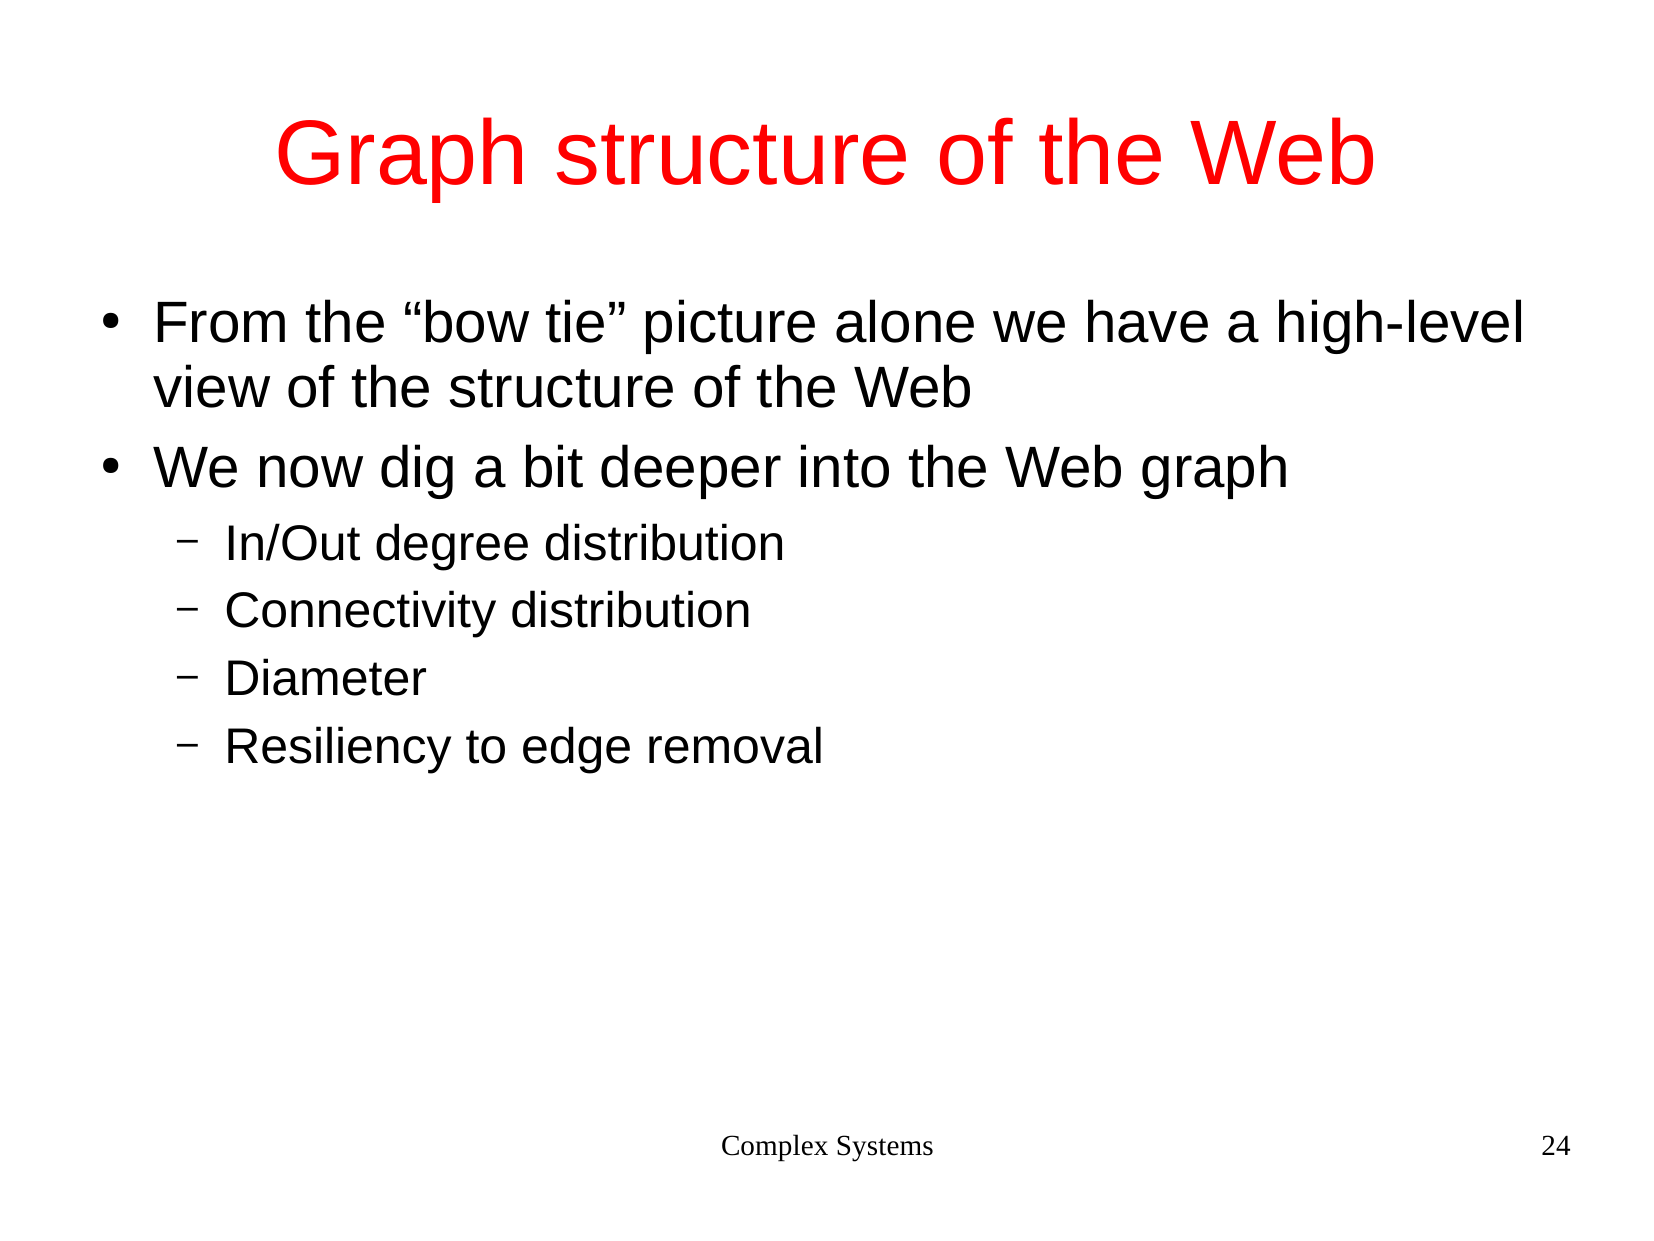

# Graph structure of the Web
From the “bow tie” picture alone we have a high-level view of the structure of the Web
We now dig a bit deeper into the Web graph
In/Out degree distribution
Connectivity distribution
Diameter
Resiliency to edge removal
Complex Systems
24